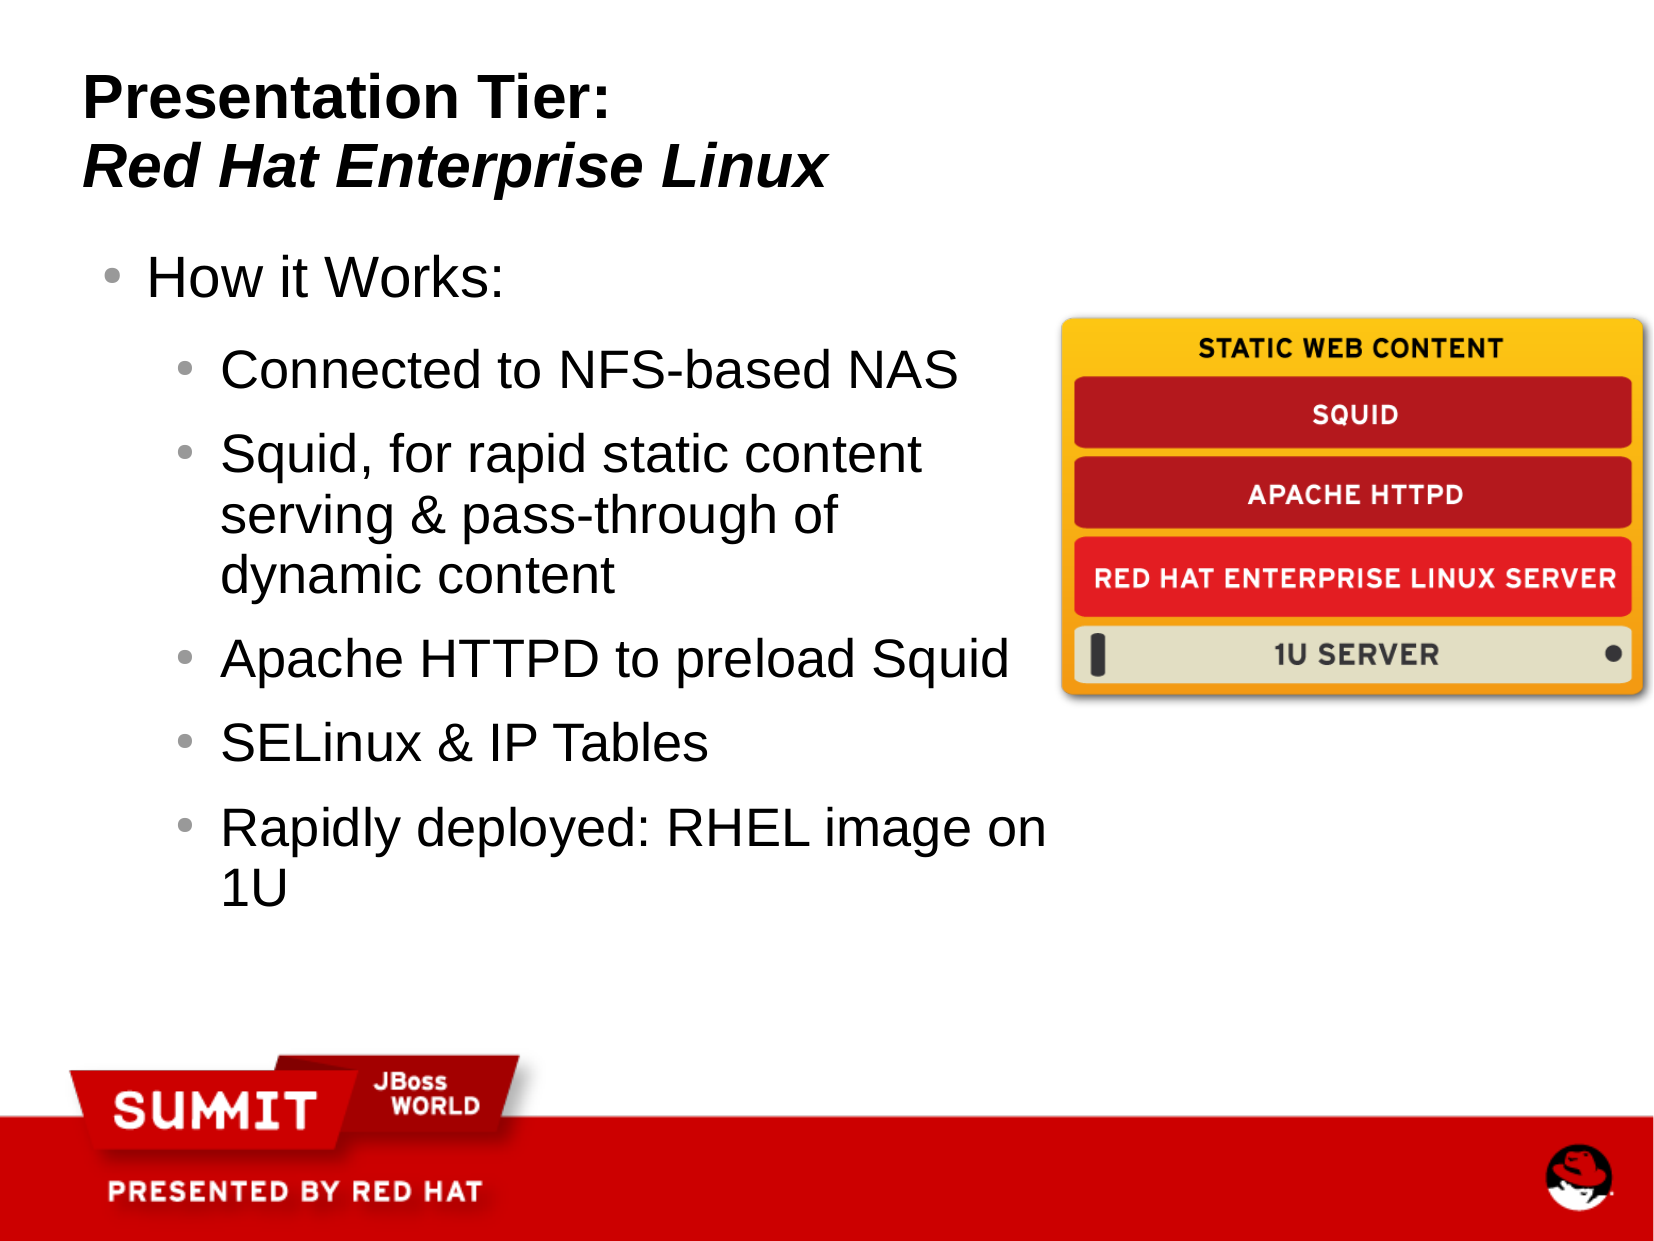

# Presentation Tier: Red Hat Enterprise Linux
How it Works:
Connected to NFS-based NAS
Squid, for rapid static content serving & pass-through of dynamic content
Apache HTTPD to preload Squid
SELinux & IP Tables
Rapidly deployed: RHEL image on 1U